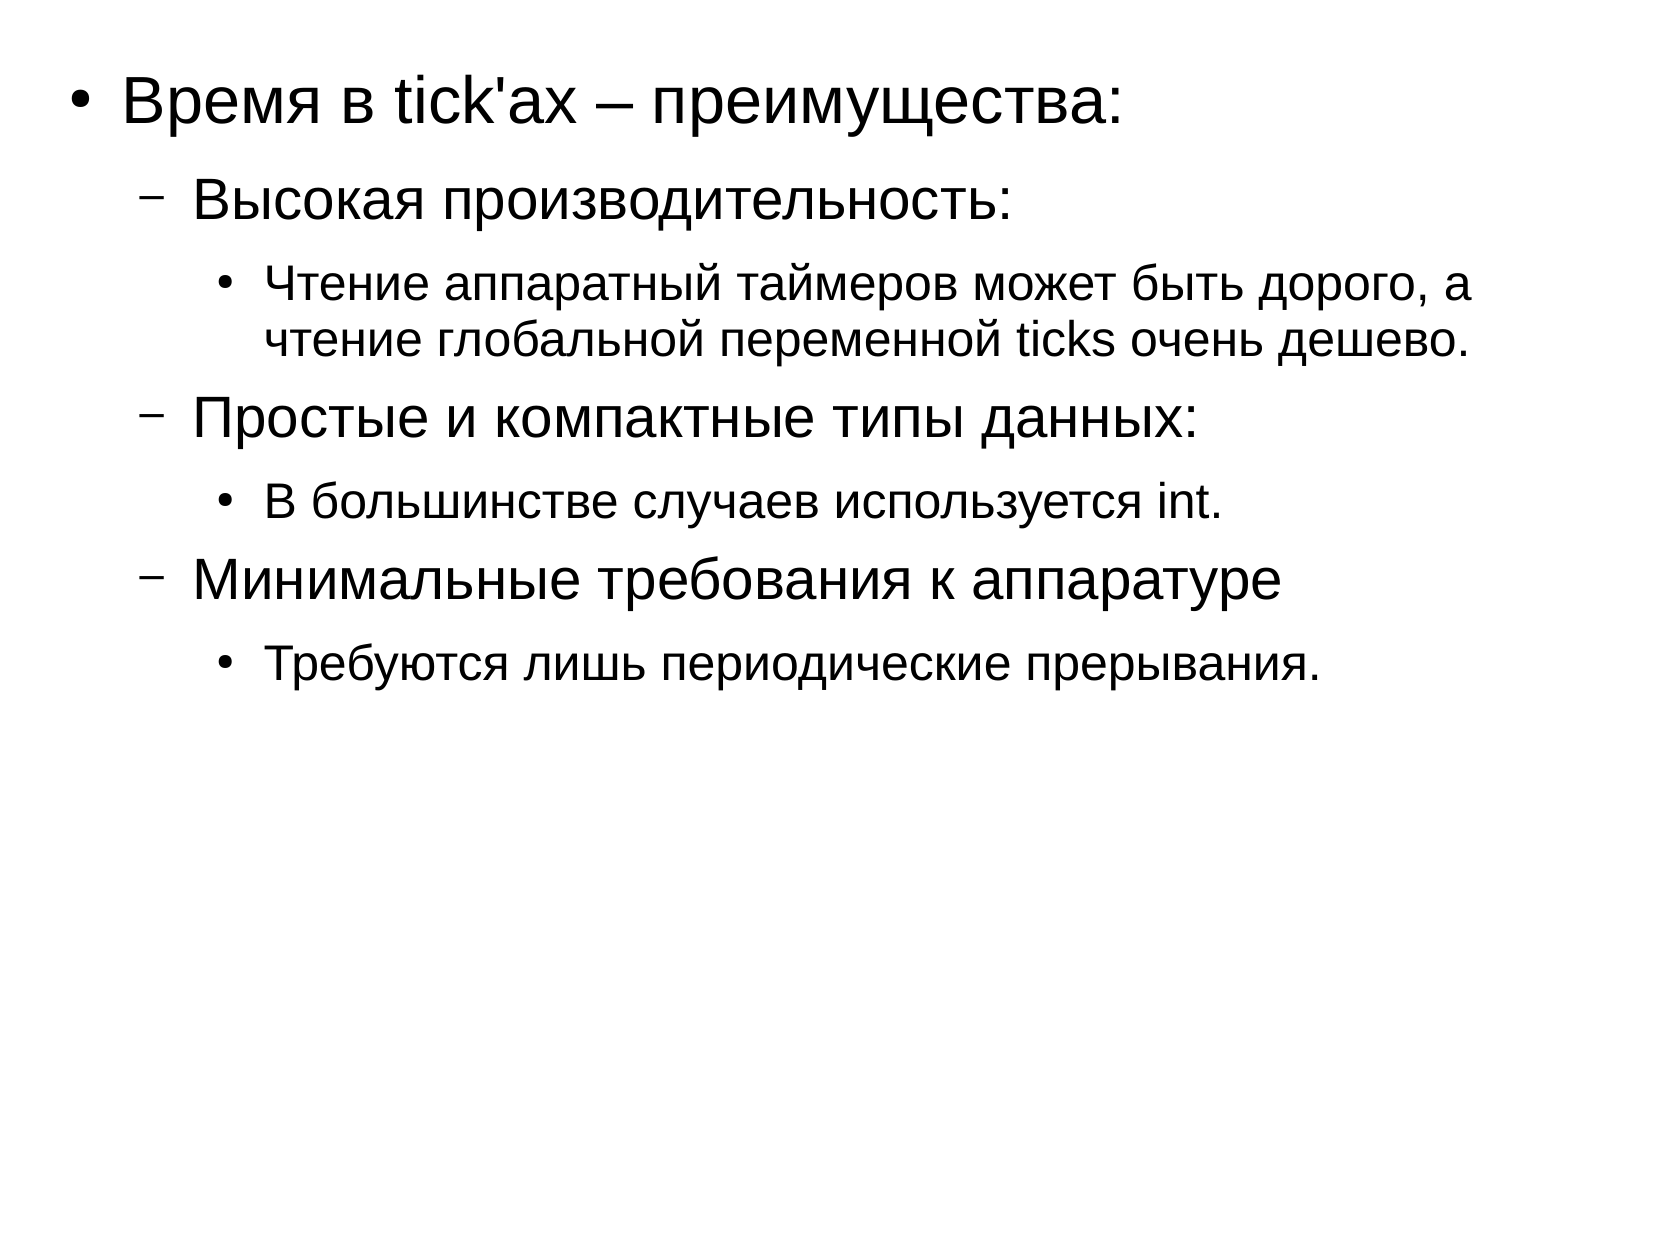

# Время в tick'ах – преимущества:
Высокая производительность:
Чтение аппаратный таймеров может быть дорого, а чтение глобальной переменной ticks очень дешево.
Простые и компактные типы данных:
В большинстве случаев используется int.
Минимальные требования к аппаратуре
Требуются лишь периодические прерывания.